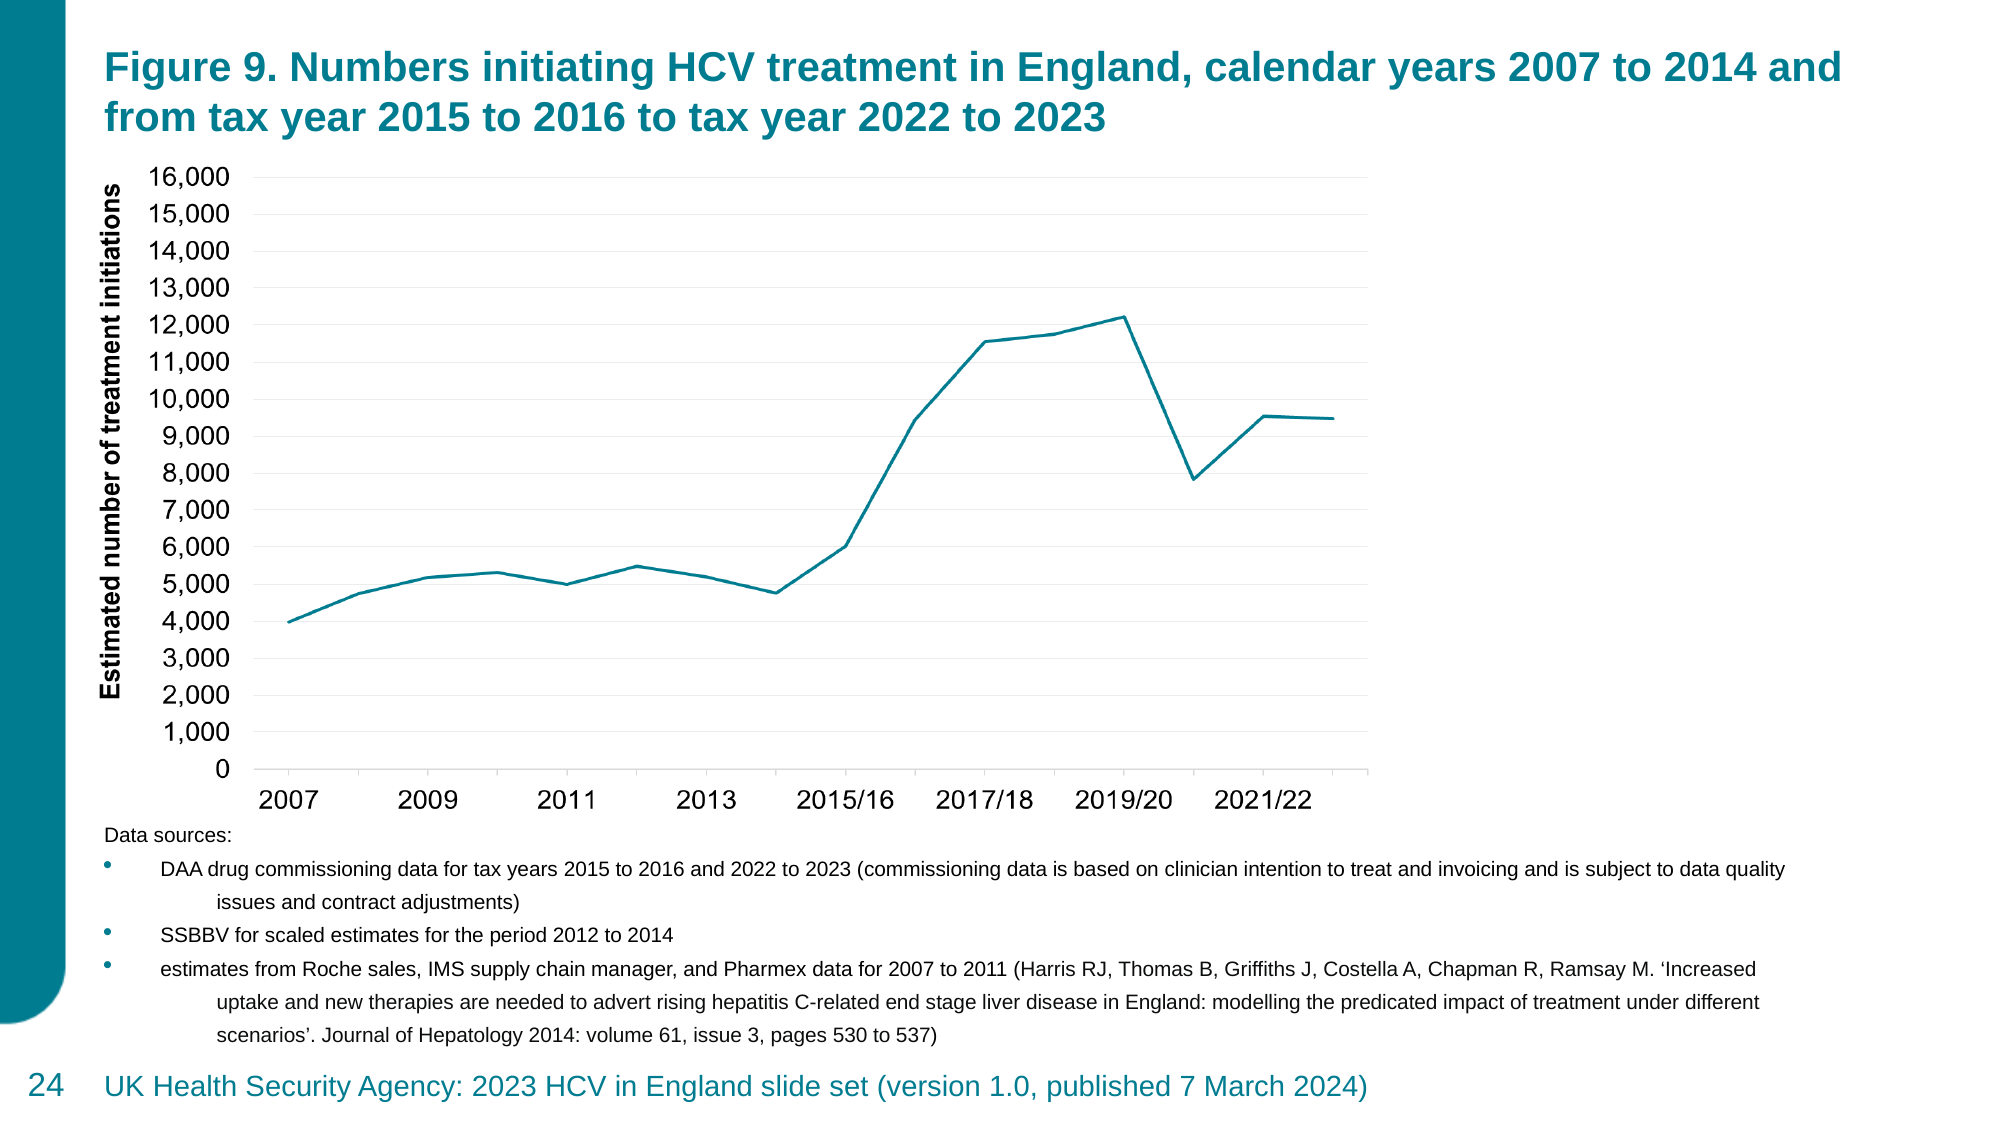

# Figure 9. Numbers initiating HCV treatment in England, calendar years 2007 to 2014 and from tax year 2015 to 2016 to tax year 2022 to 2023
Data sources:
DAA drug commissioning data for tax years 2015 to 2016 and 2022 to 2023 (commissioning data is based on clinician intention to treat and invoicing and is subject to data quality issues and contract adjustments)
SSBBV for scaled estimates for the period 2012 to 2014
estimates from Roche sales, IMS supply chain manager, and Pharmex data for 2007 to 2011 (Harris RJ, Thomas B, Griffiths J, Costella A, Chapman R, Ramsay M. ‘Increased uptake and new therapies are needed to advert rising hepatitis C-related end stage liver disease in England: modelling the predicated impact of treatment under different scenarios’. Journal of Hepatology 2014: volume 61, issue 3, pages 530 to 537)
UK Health Security Agency: 2023 HCV in England slide set (version 1.0, published 7 March 2024)
23